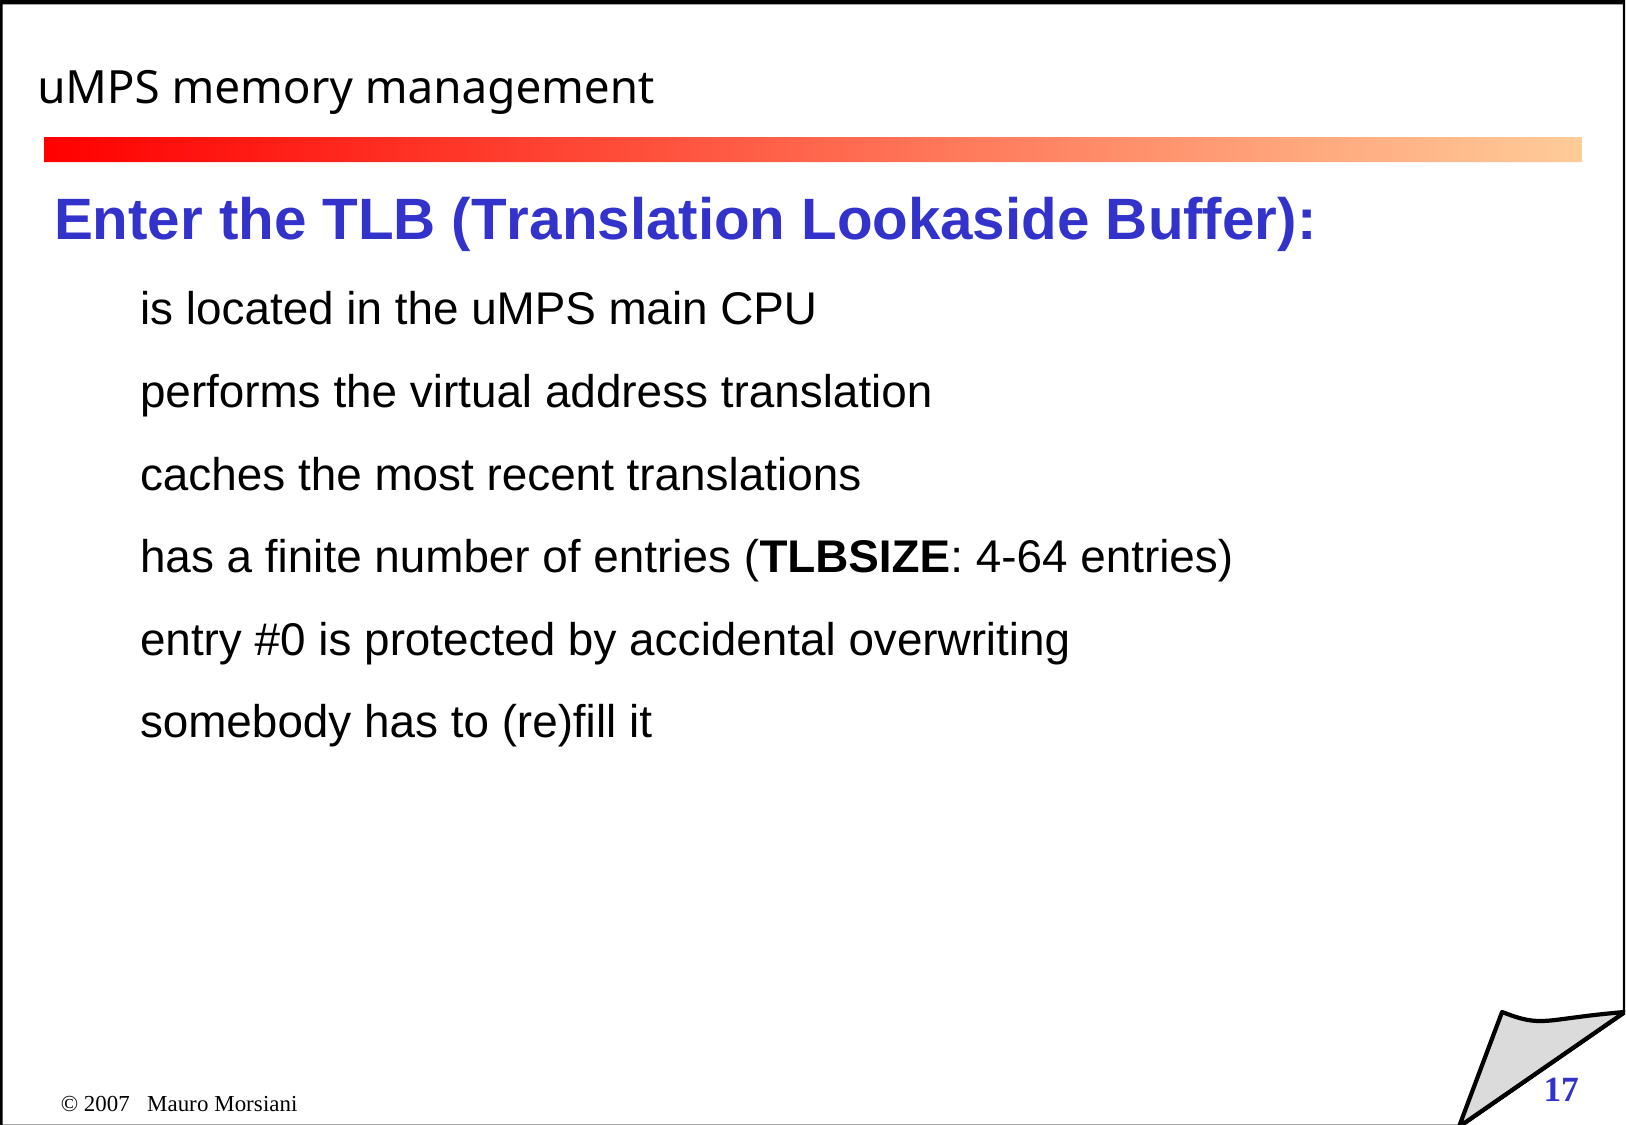

# uMPS memory management
Enter the TLB (Translation Lookaside Buffer):
is located in the uMPS main CPU
performs the virtual address translation
caches the most recent translations
has a finite number of entries (TLBSIZE: 4-64 entries)
entry #0 is protected by accidental overwriting
somebody has to (re)fill it